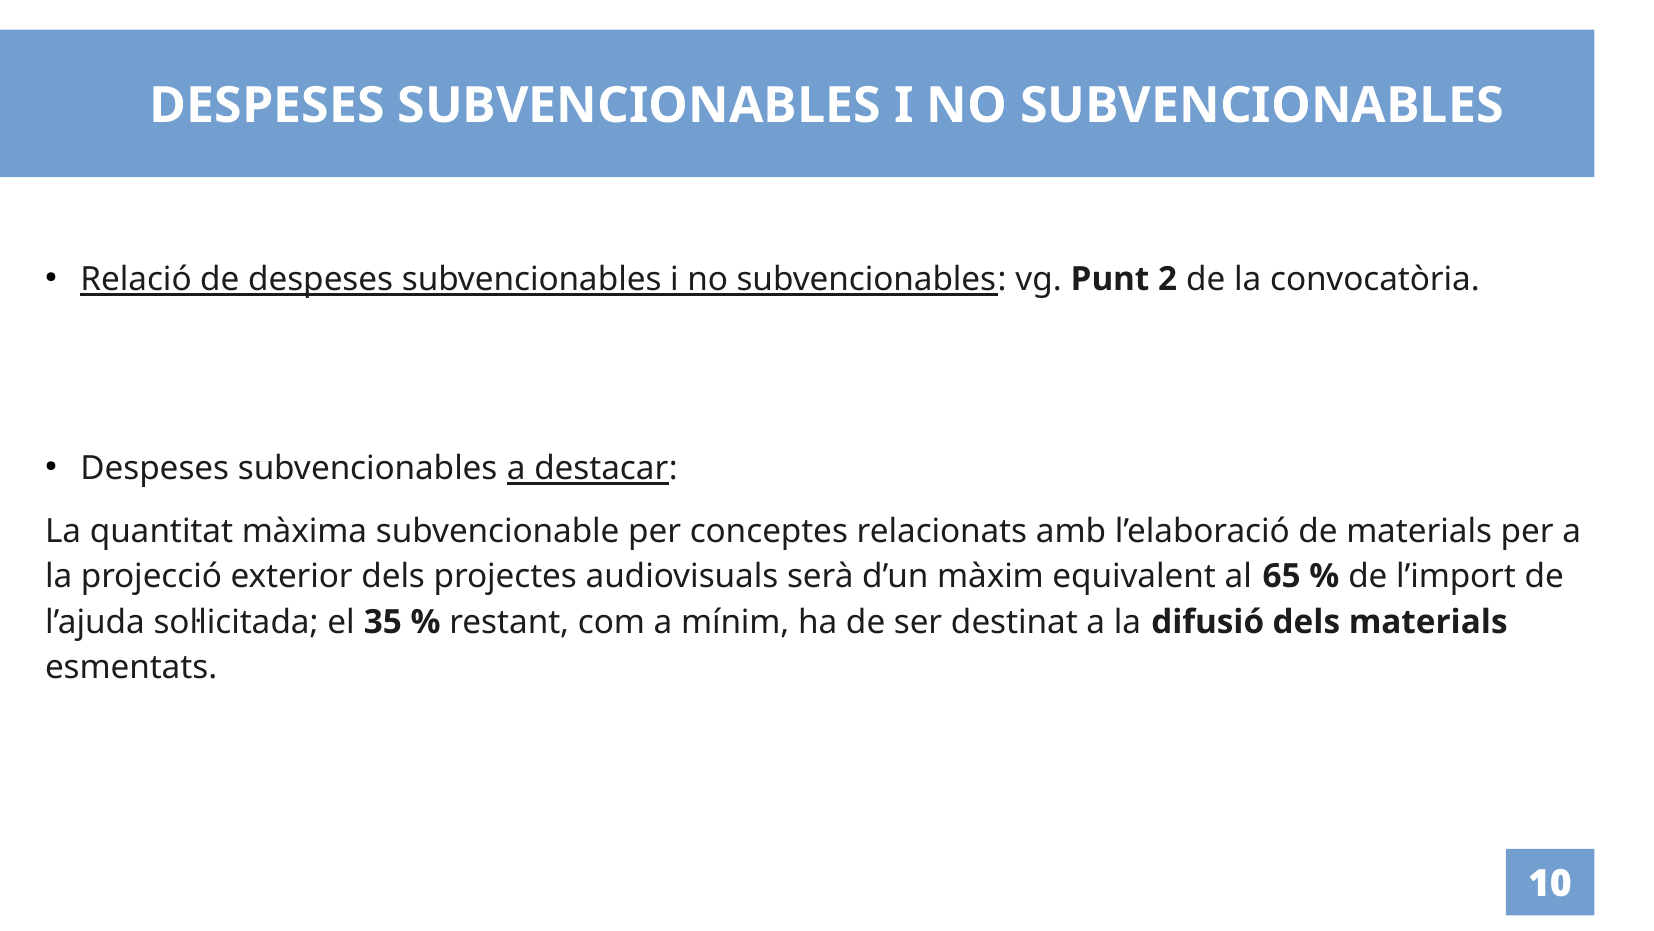

# DESPESES SUBVENCIONABLES I NO SUBVENCIONABLES
Relació de despeses subvencionables i no subvencionables: vg. Punt 2 de la convocatòria.
Despeses subvencionables a destacar:
La quantitat màxima subvencionable per conceptes relacionats amb l’elaboració de materials per a la projecció exterior dels projectes audiovisuals serà d’un màxim equivalent al 65 % de l’import de l’ajuda sol·licitada; el 35 % restant, com a mínim, ha de ser destinat a la difusió dels materials esmentats.
10